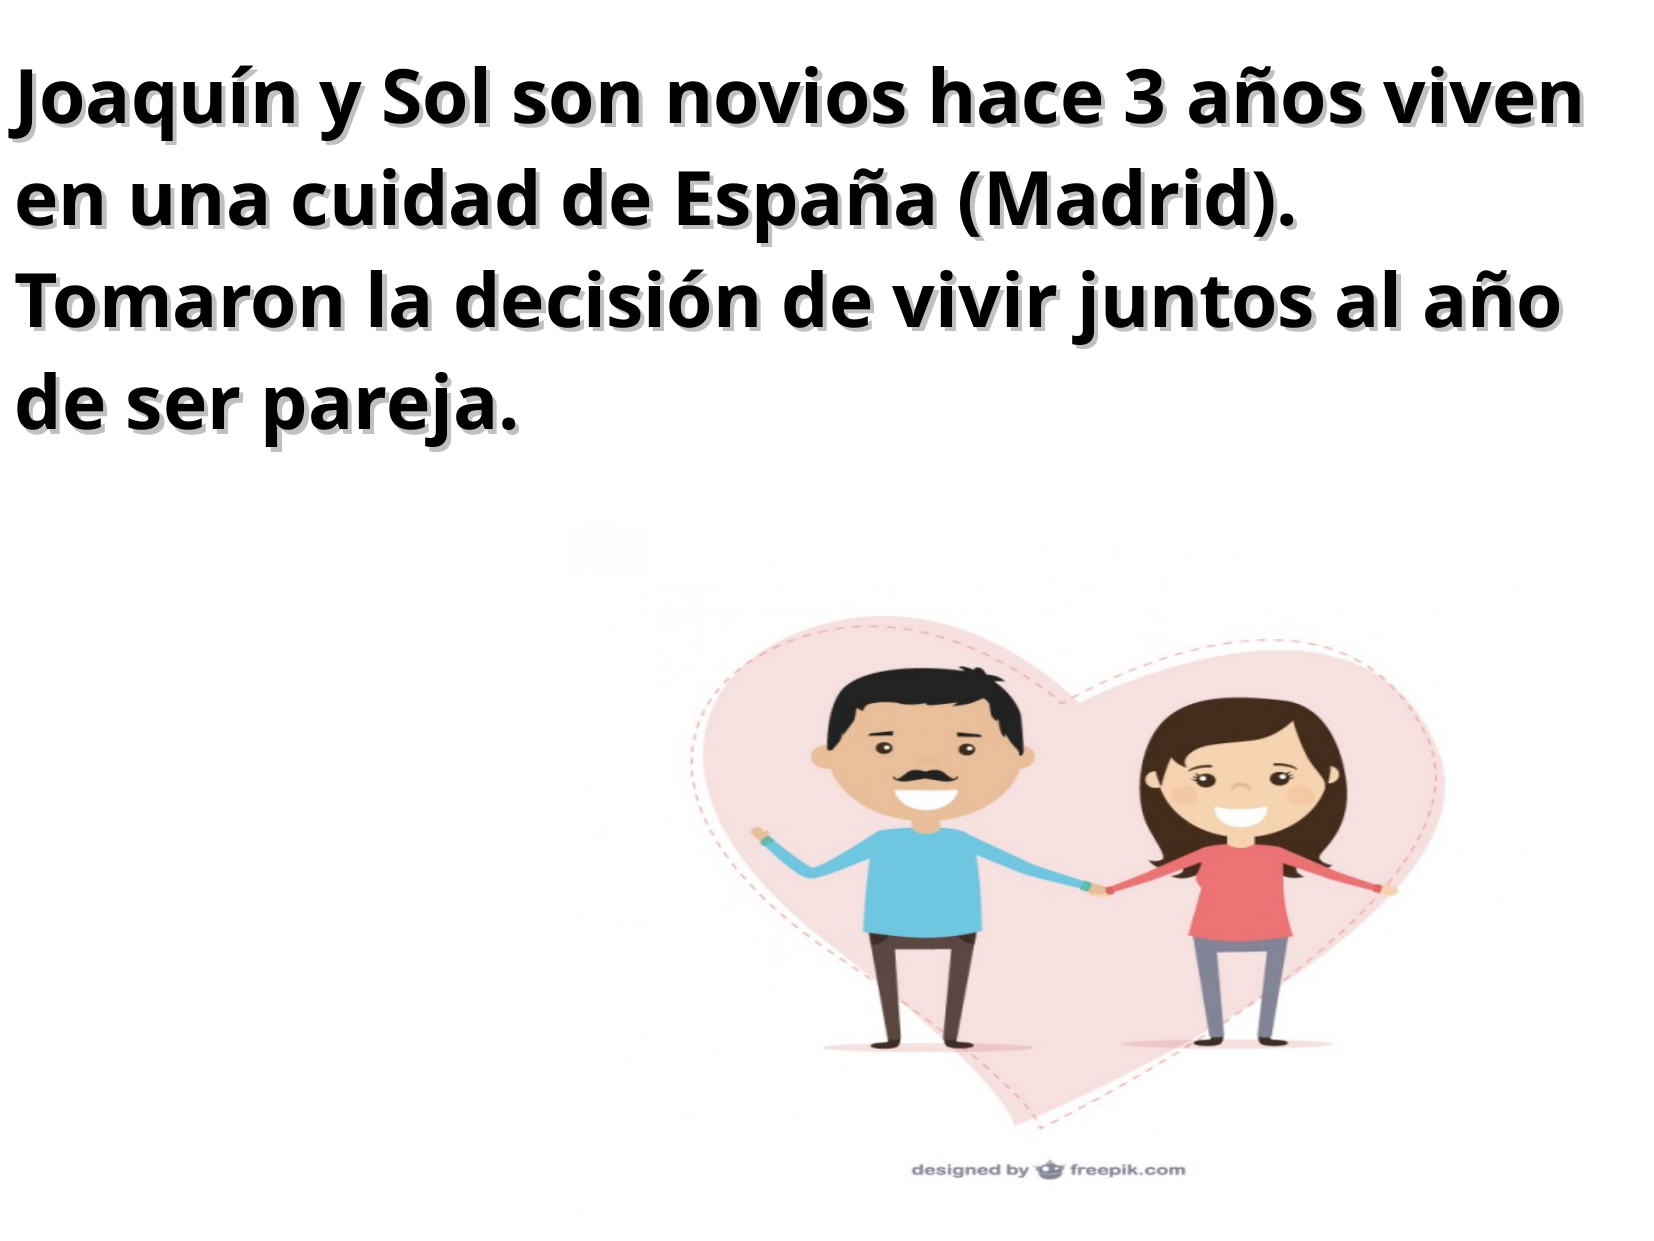

Joaquín y Sol son novios hace 3 años viven en una cuidad de España (Madrid). Tomaron la decisión de vivir juntos al año de ser pareja.